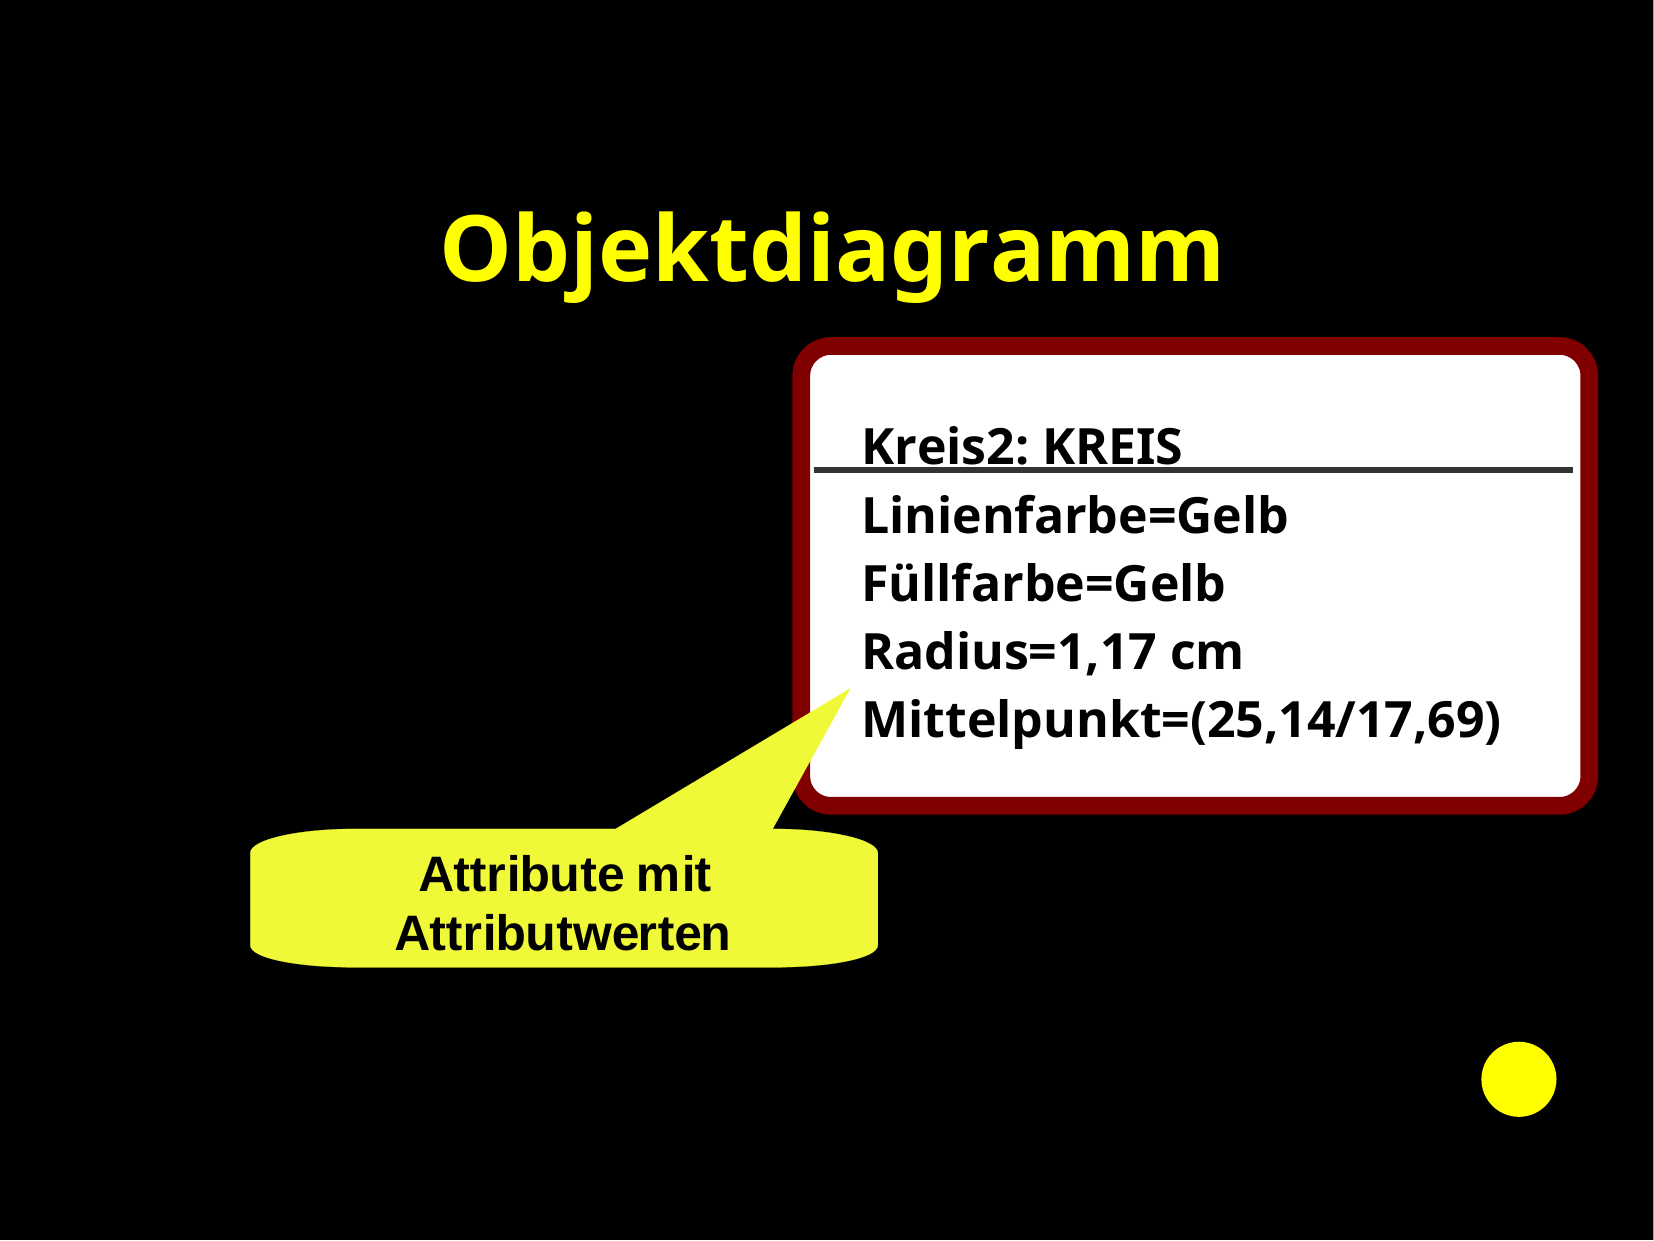

Objektdiagramm
Kreis2: KREIS
Linienfarbe=Gelb
Füllfarbe=Gelb
Radius=1,17 cm
Mittelpunkt=(25,14/17,69)